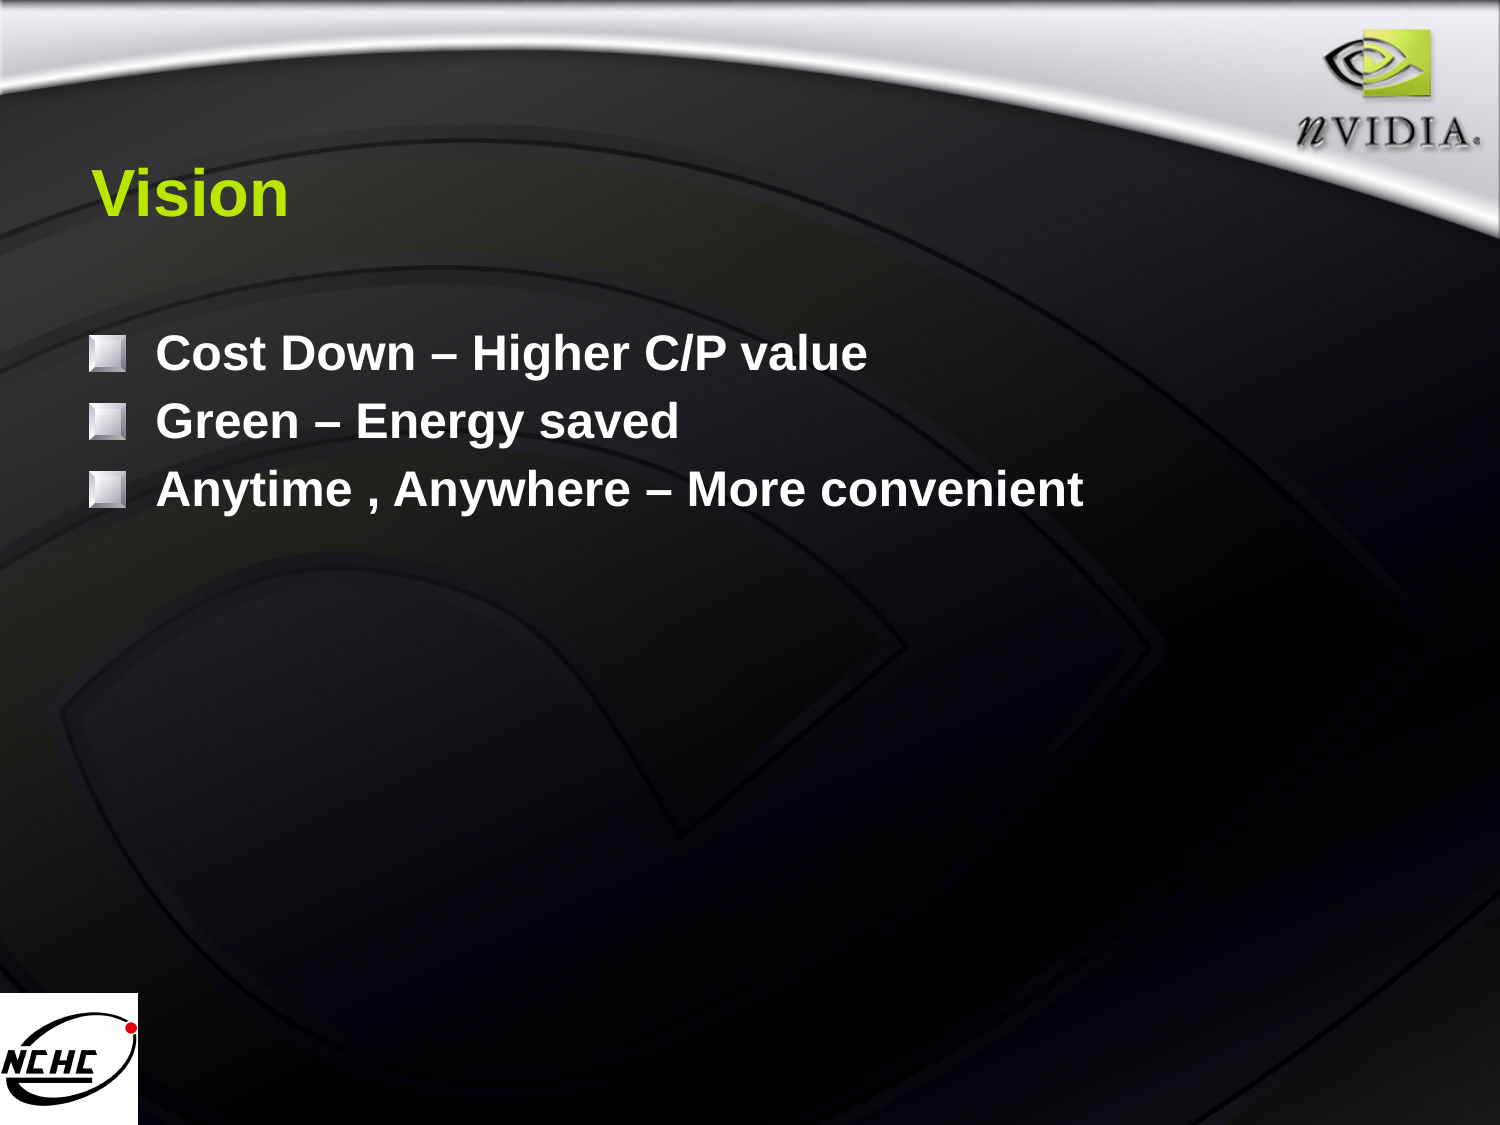

# Vision
Cost Down – Higher C/P value
Green – Energy saved
Anytime , Anywhere – More convenient